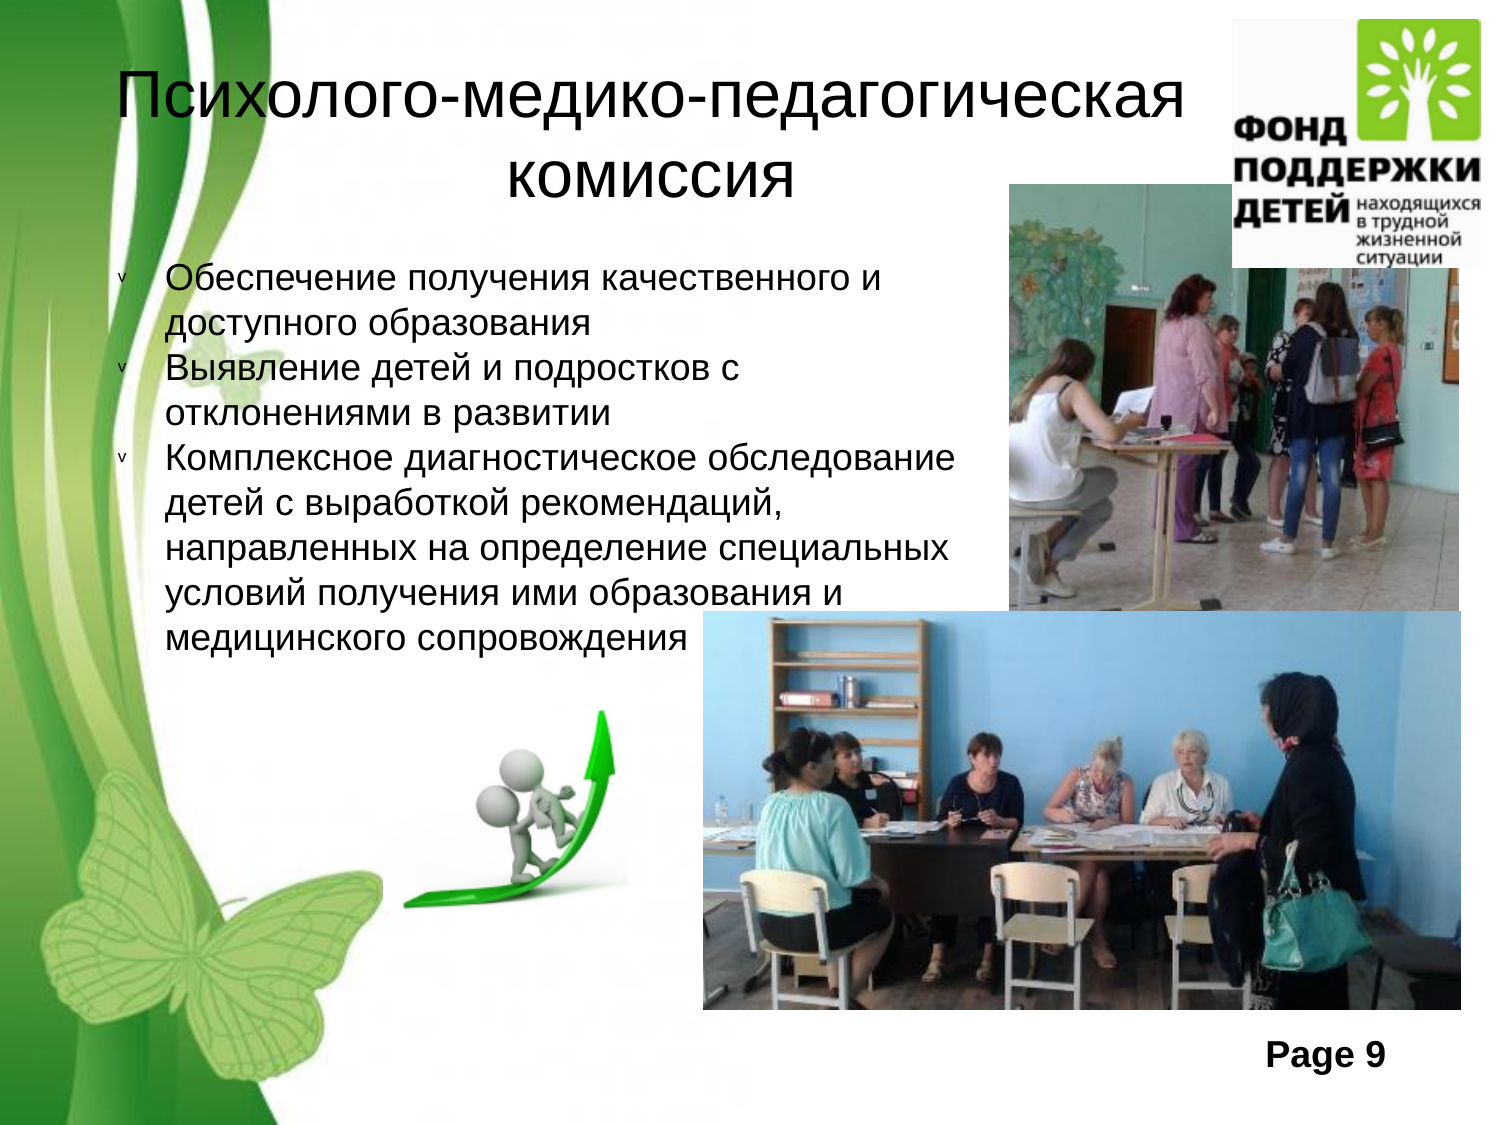

# Психолого-медико-педагогическая комиссия
Обеспечение получения качественного и доступного образования
Выявление детей и подростков с отклонениями в развитии
Комплексное диагностическое обследование детей с выработкой рекомендаций, направленных на определение специальных условий получения ими образования и медицинского сопровождения